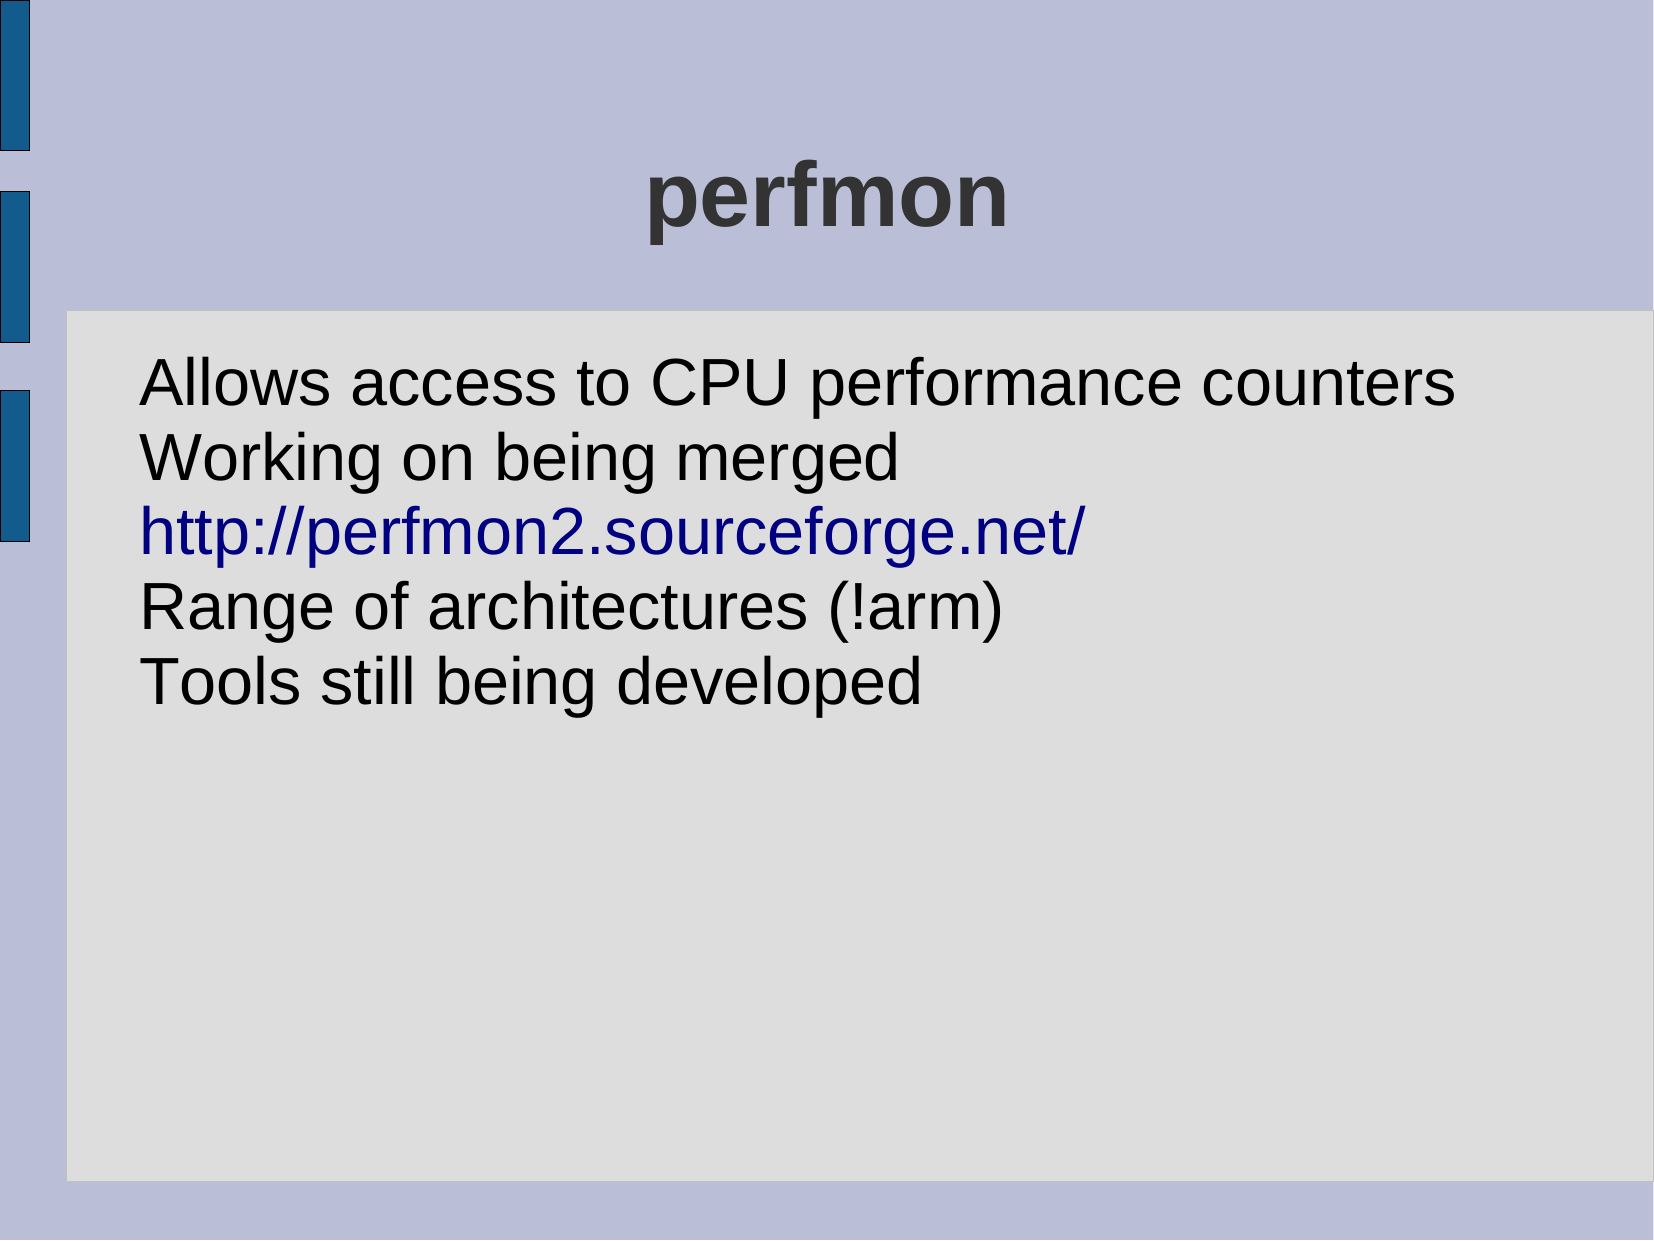

# perfmon
Allows access to CPU performance counters
Working on being merged
http://perfmon2.sourceforge.net/
Range of architectures (!arm)
Tools still being developed